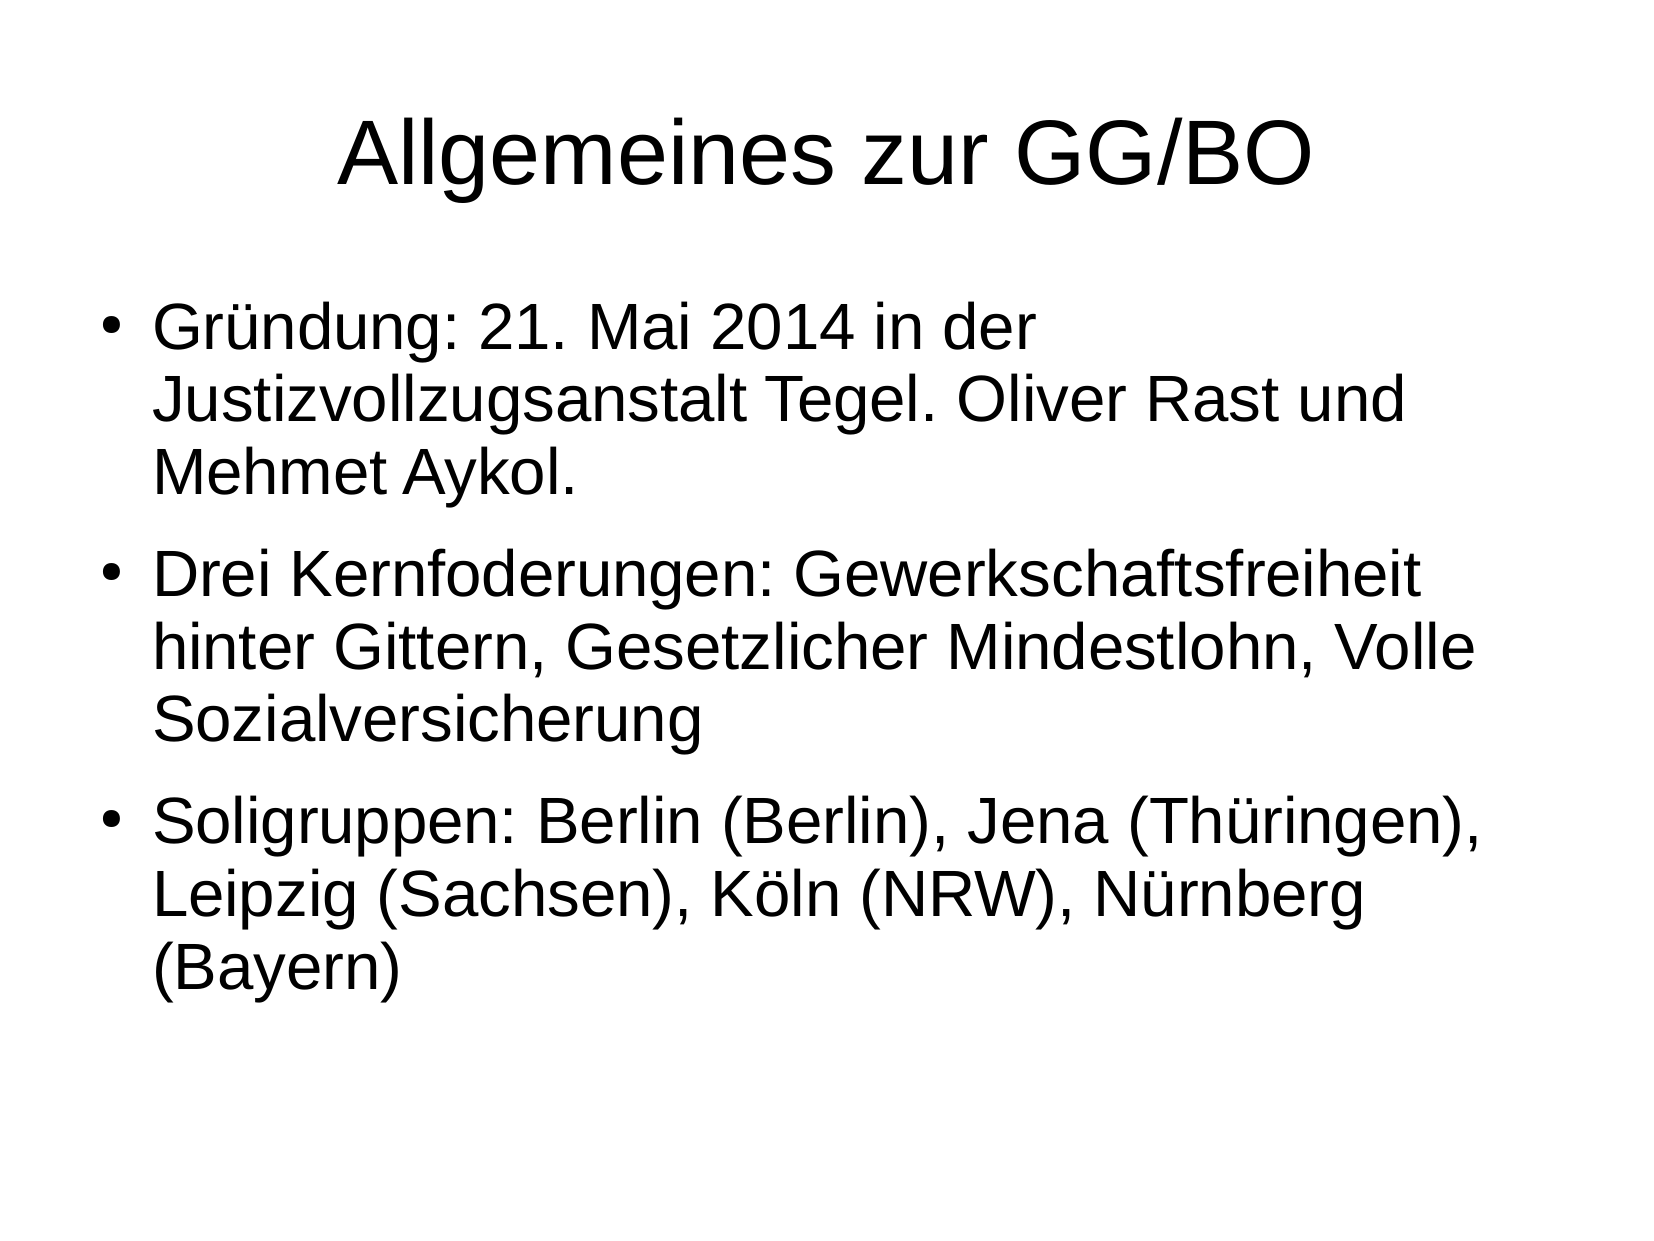

# Allgemeines zur GG/BO
Gründung: 21. Mai 2014 in der Justizvollzugsanstalt Tegel. Oliver Rast und Mehmet Aykol.
Drei Kernfoderungen: Gewerkschaftsfreiheit hinter Gittern, Gesetzlicher Mindestlohn, Volle Sozialversicherung
Soligruppen: Berlin (Berlin), Jena (Thüringen), Leipzig (Sachsen), Köln (NRW), Nürnberg (Bayern)